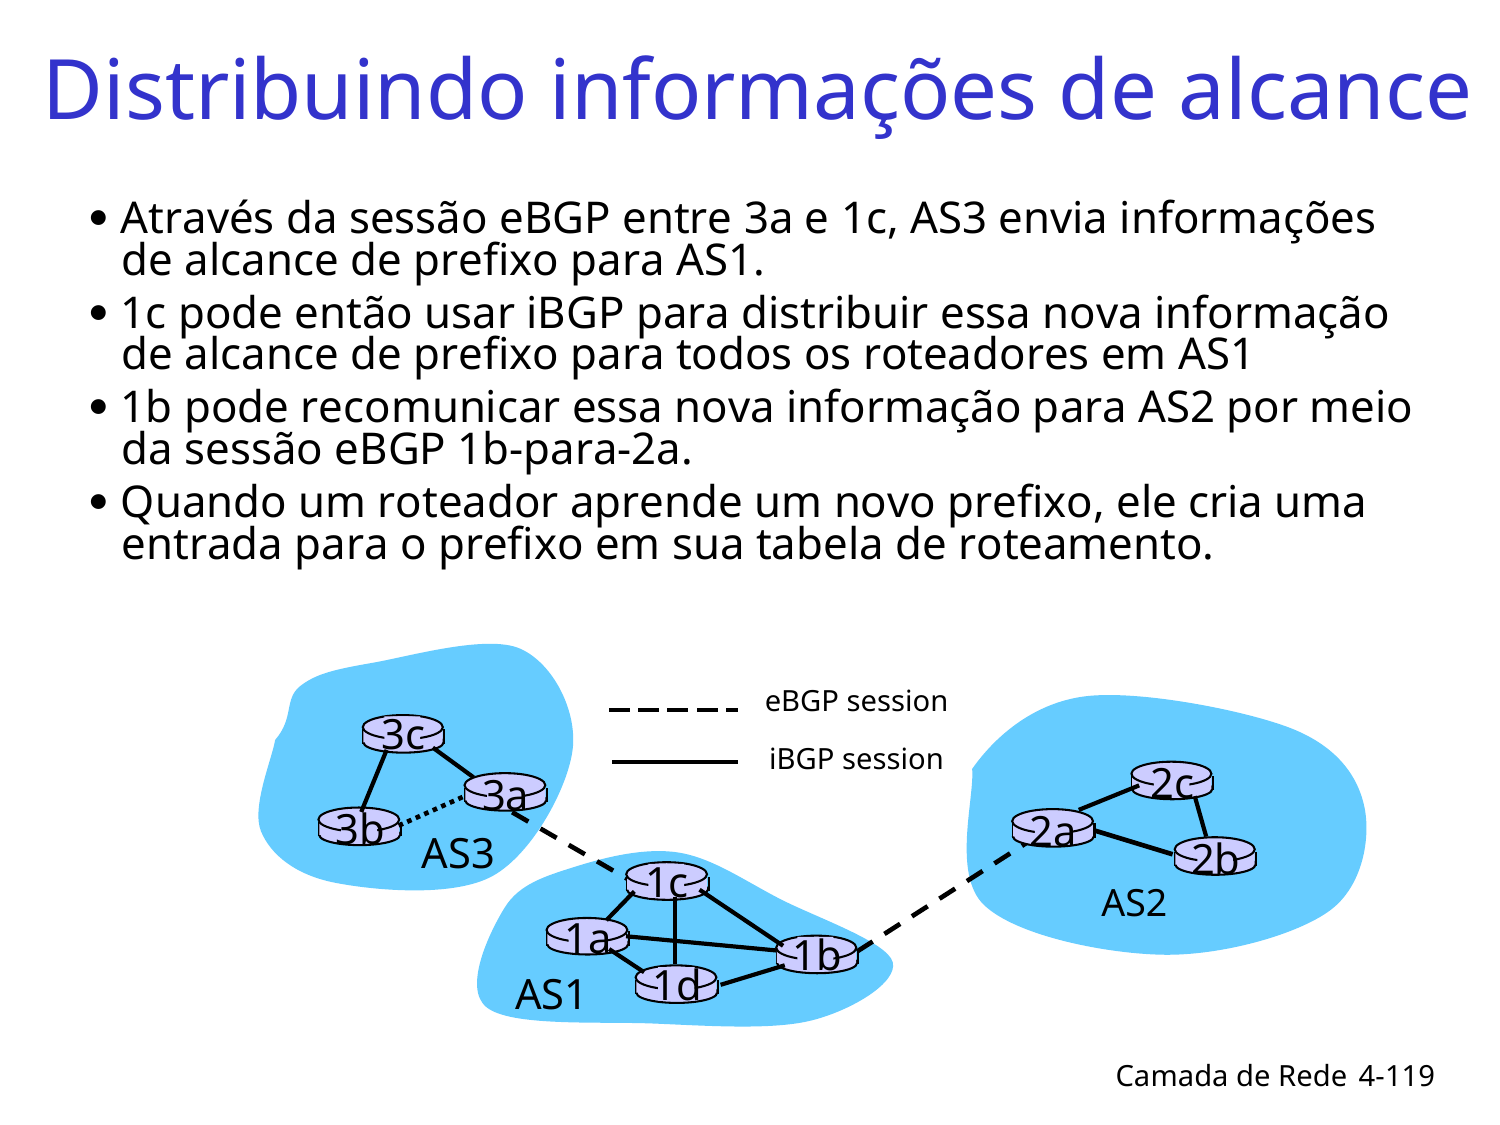

Distribuindo informações de alcance
 Através da sessão eBGP entre 3a e 1c, AS3 envia informações de alcance de prefixo para AS1.
 1c pode então usar iBGP para distribuir essa nova informação de alcance de prefixo para todos os roteadores em AS1
 1b pode recomunicar essa nova informação para AS2 por meio da sessão eBGP 1b-para-2a.
 Quando um roteador aprende um novo prefixo, ele cria uma entrada para o prefixo em sua tabela de roteamento.
eBGP session
3c
iBGP session
2c
3a
3b
2a
AS3
2b
1c
AS2
1a
1b
1d
AS1
Camada de Rede